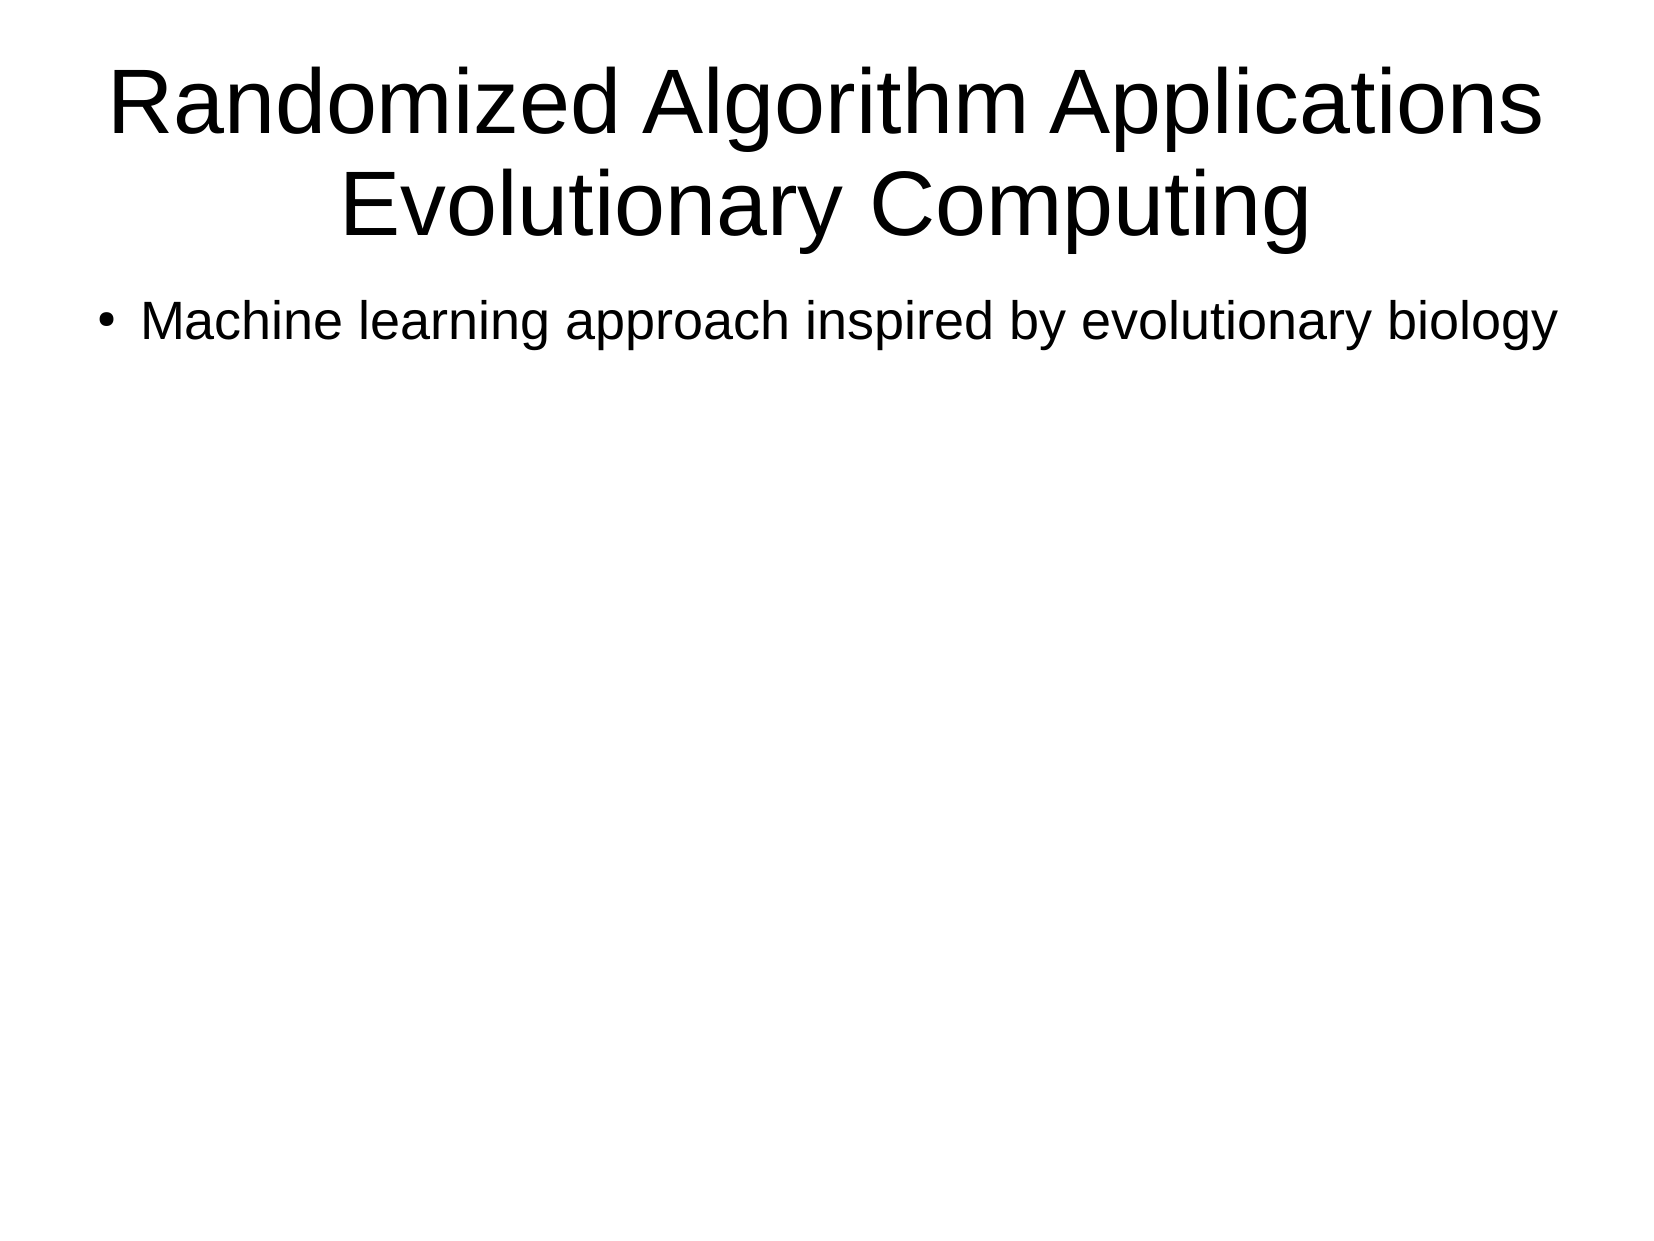

# Randomized Algorithm Applications Evolutionary Computing
Machine learning approach inspired by evolutionary biology